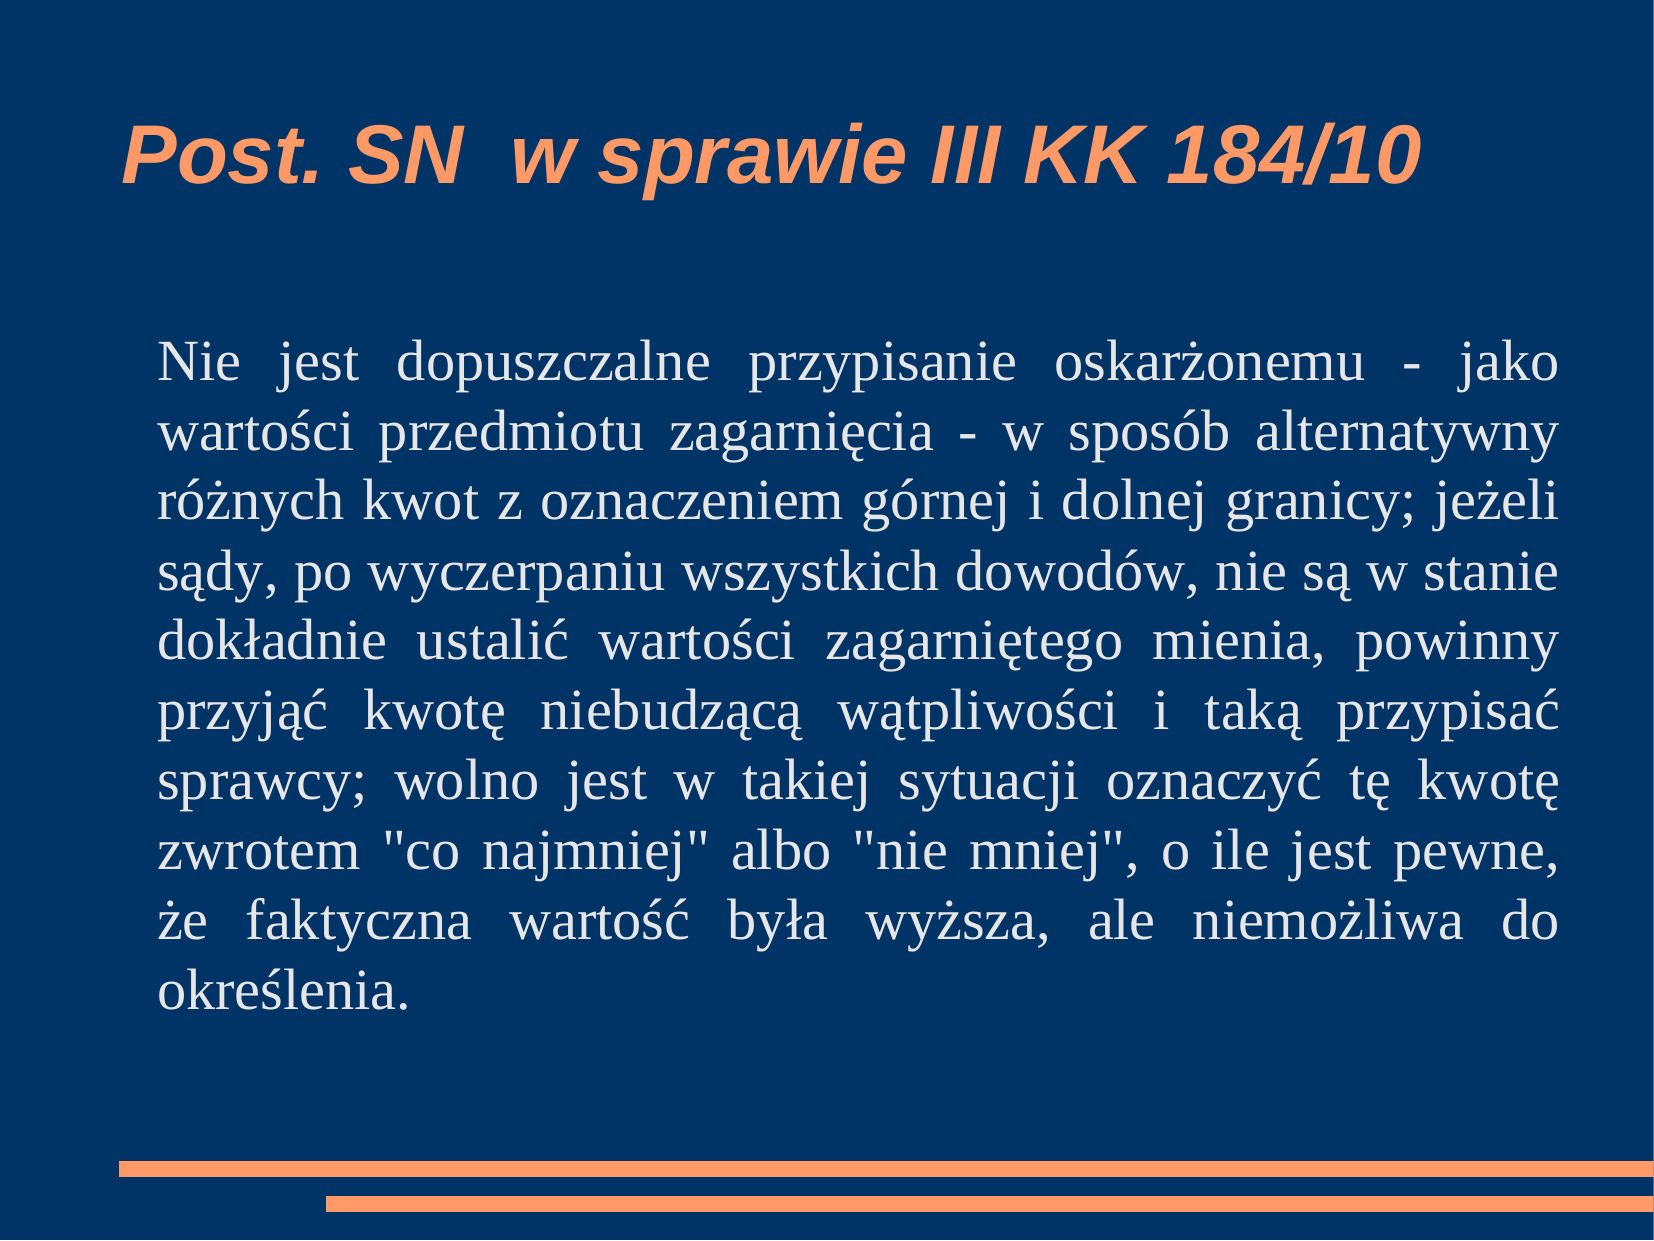

# Post. SN w sprawie III KK 184/10
Nie jest dopuszczalne przypisanie oskarżonemu - jako wartości przedmiotu zagarnięcia - w sposób alternatywny różnych kwot z oznaczeniem górnej i dolnej granicy; jeżeli sądy, po wyczerpaniu wszystkich dowodów, nie są w stanie dokładnie ustalić wartości zagarniętego mienia, powinny przyjąć kwotę niebudzącą wątpliwości i taką przypisać sprawcy; wolno jest w takiej sytuacji oznaczyć tę kwotę zwrotem "co najmniej" albo "nie mniej", o ile jest pewne, że faktyczna wartość była wyższa, ale niemożliwa do określenia.